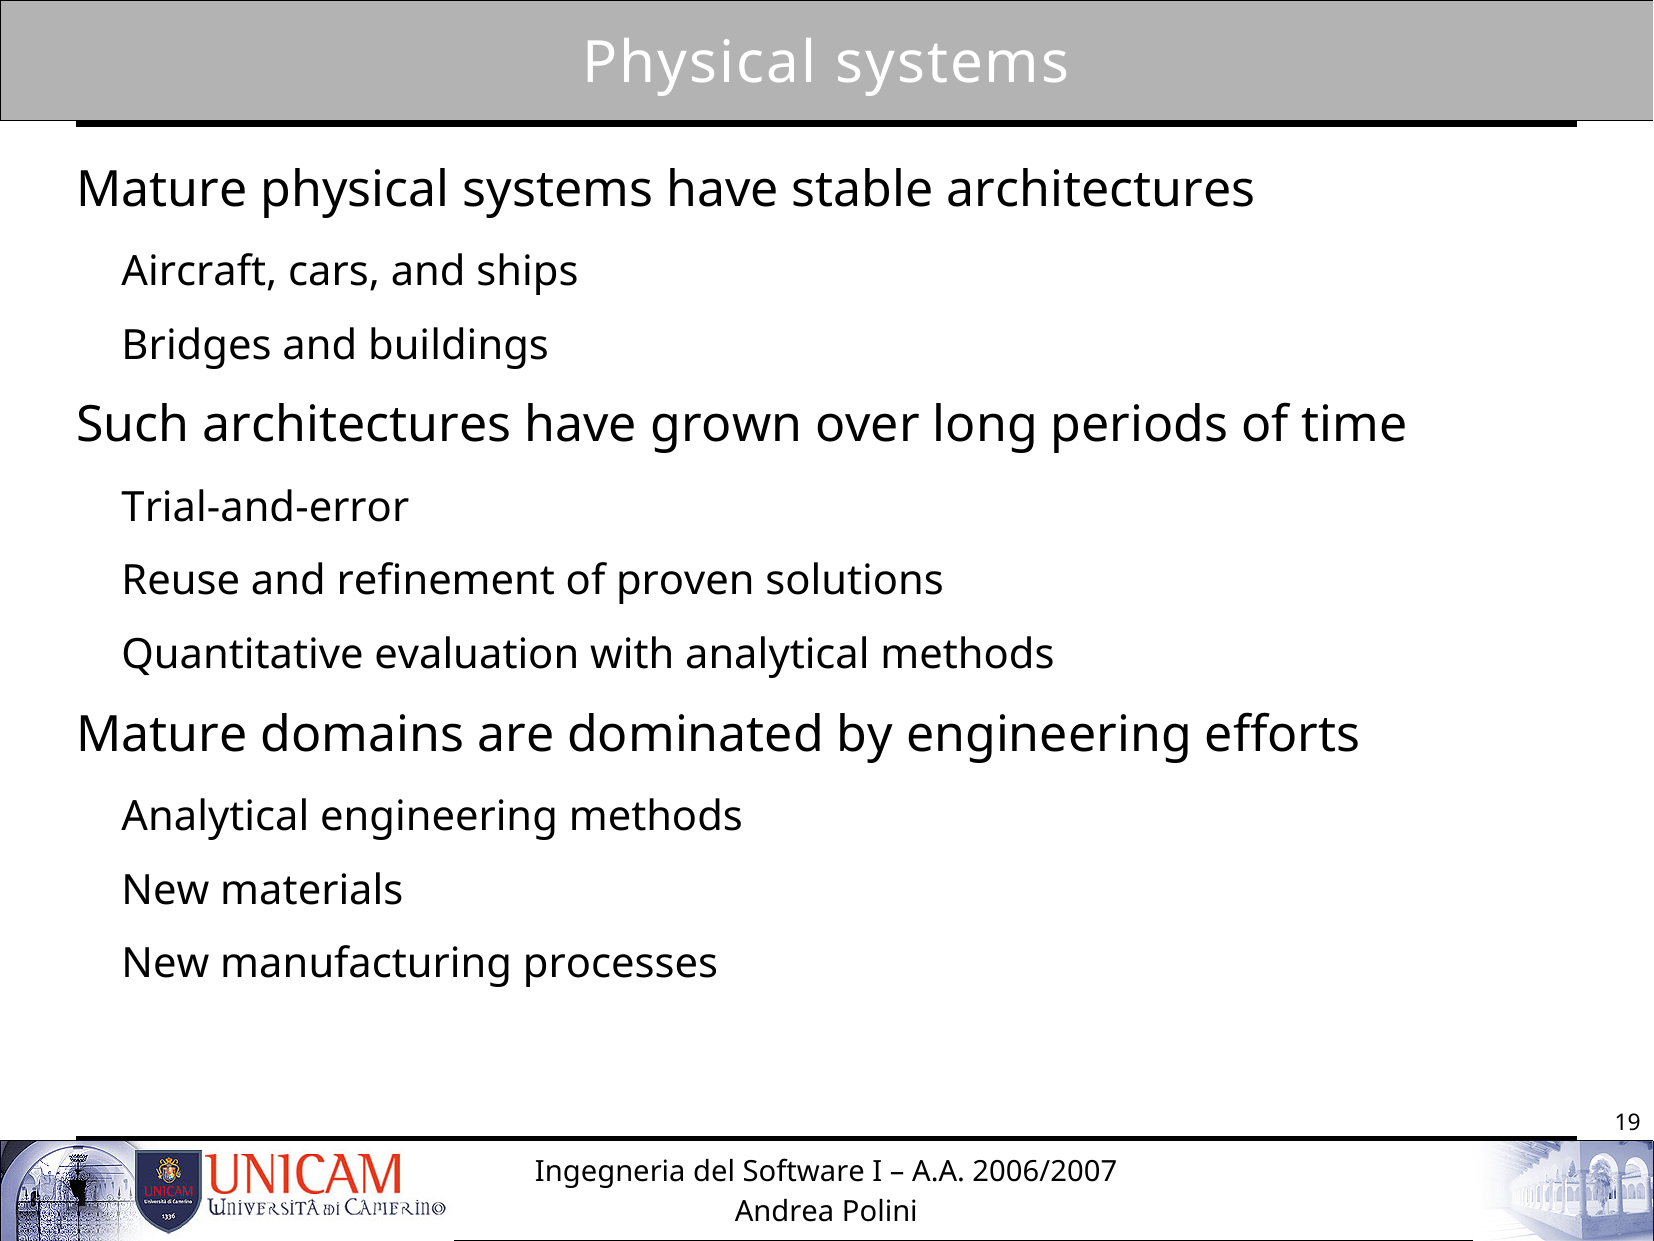

# Physical systems
Mature physical systems have stable architectures
Aircraft, cars, and ships
Bridges and buildings
Such architectures have grown over long periods of time
Trial-and-error
Reuse and refinement of proven solutions
Quantitative evaluation with analytical methods
Mature domains are dominated by engineering efforts
Analytical engineering methods
New materials
New manufacturing processes
19